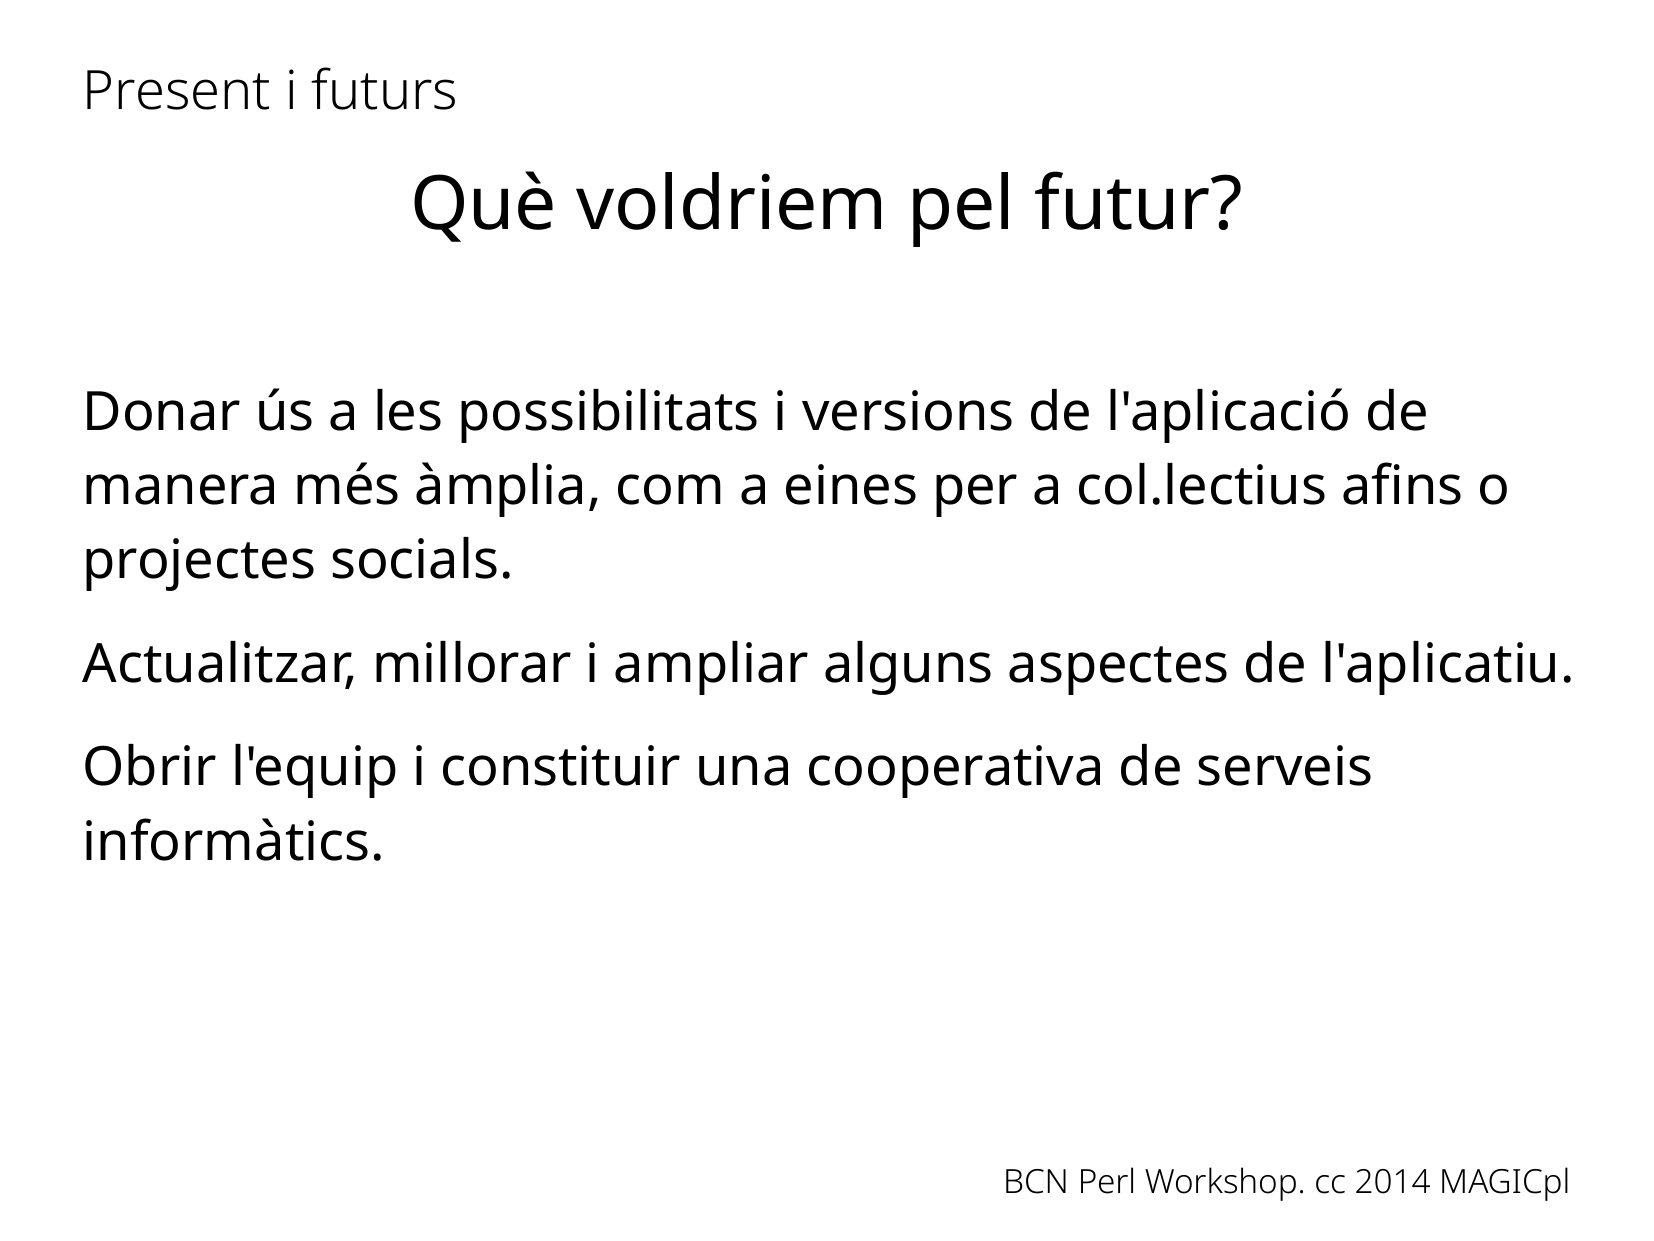

Present i futurs
# Què voldriem pel futur?
Donar ús a les possibilitats i versions de l'aplicació de manera més àmplia, com a eines per a col.lectius afins o projectes socials.
Actualitzar, millorar i ampliar alguns aspectes de l'aplicatiu.
Obrir l'equip i constituir una cooperativa de serveis informàtics.
 BCN Perl Workshop. cc 2014 MAGICpl